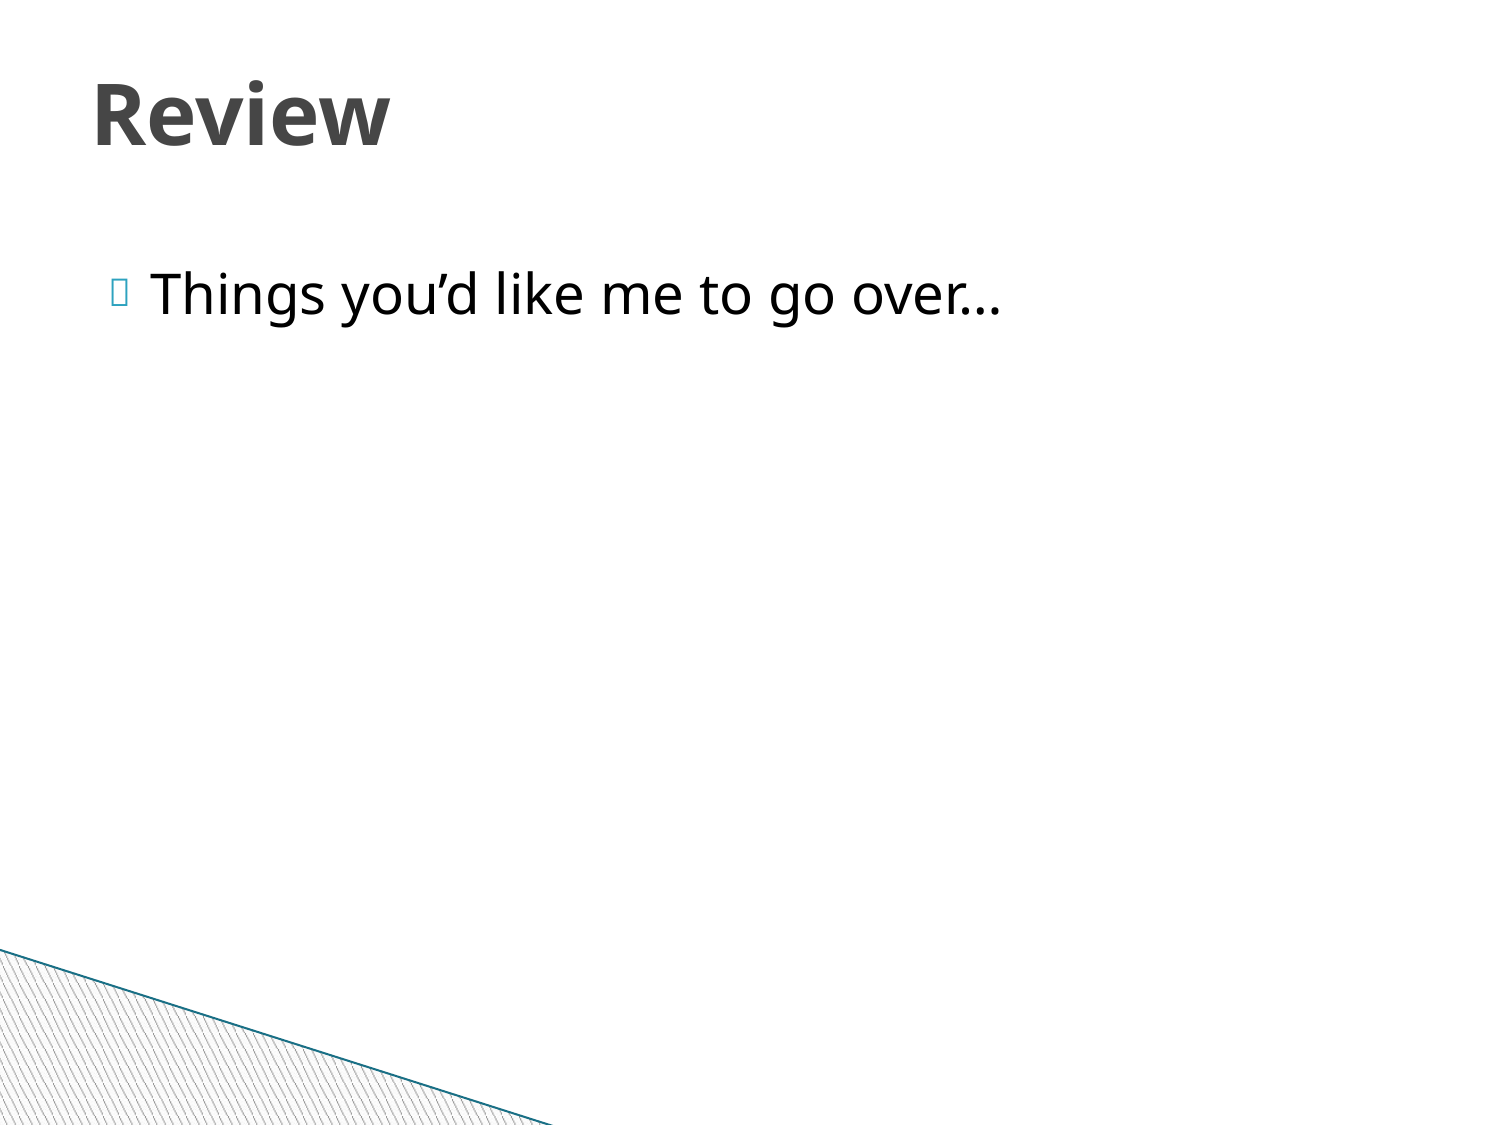

Review
# Things you’d like me to go over…